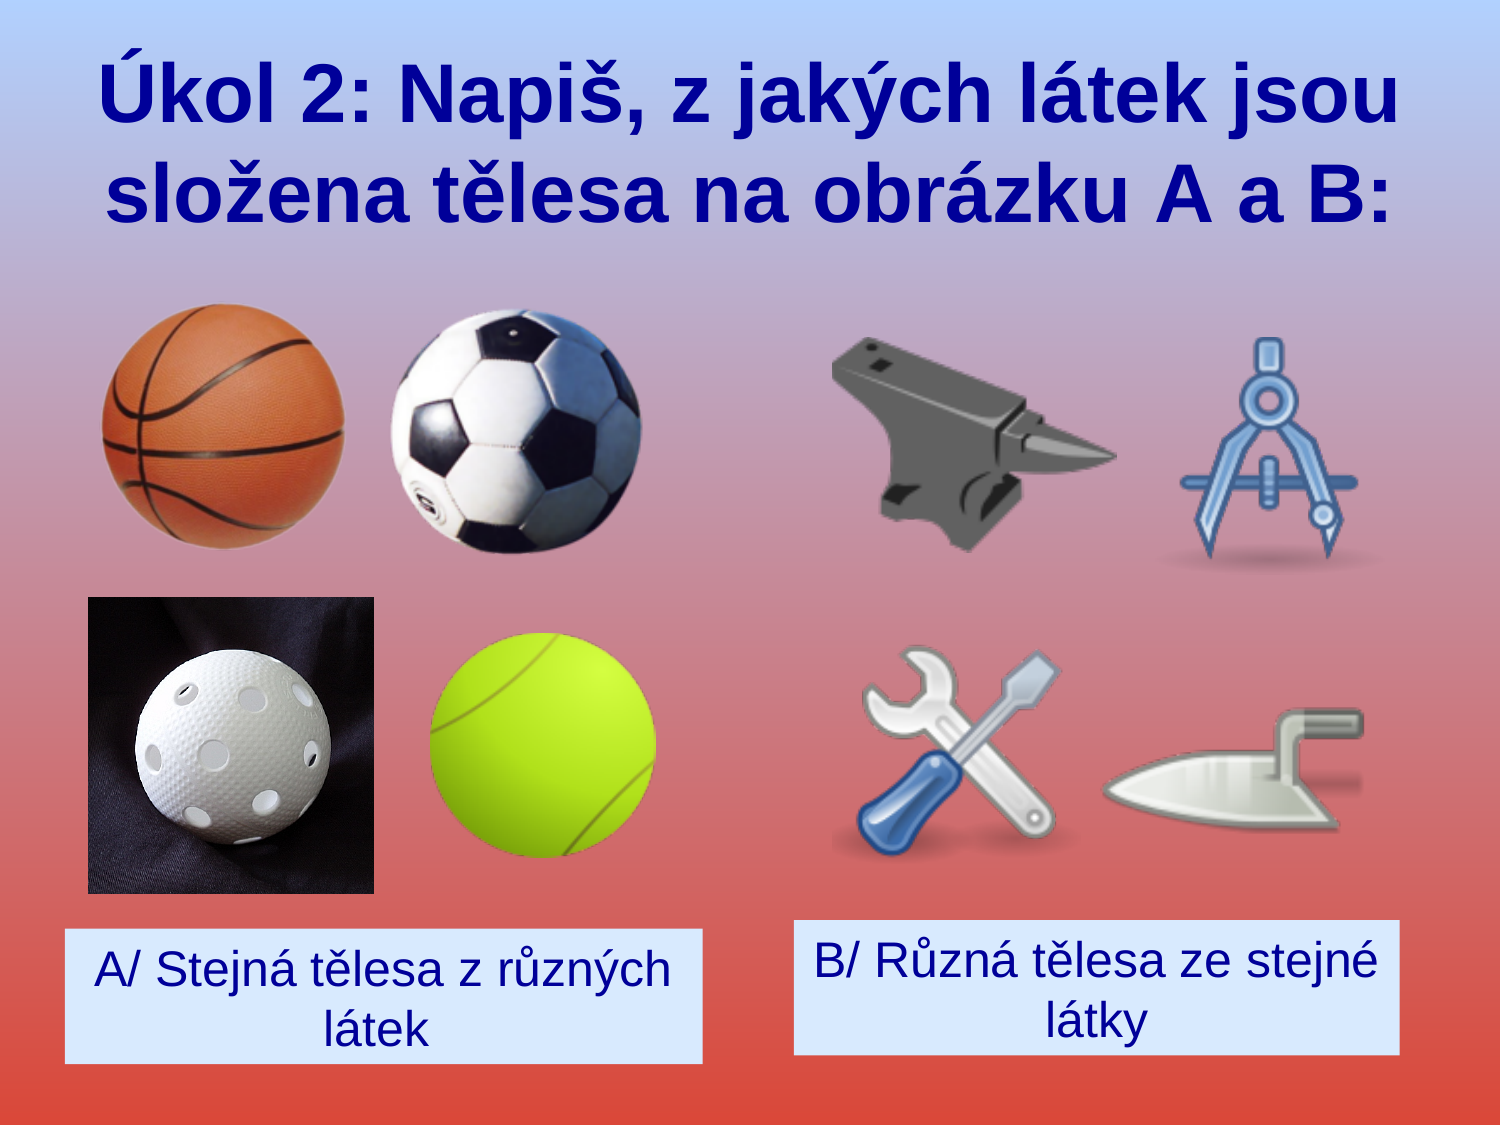

# Úkol 2: Napiš, z jakých látek jsou složena tělesa na obrázku A a B:
B/ Různá tělesa ze stejné látky
A/ Stejná tělesa z různých látek